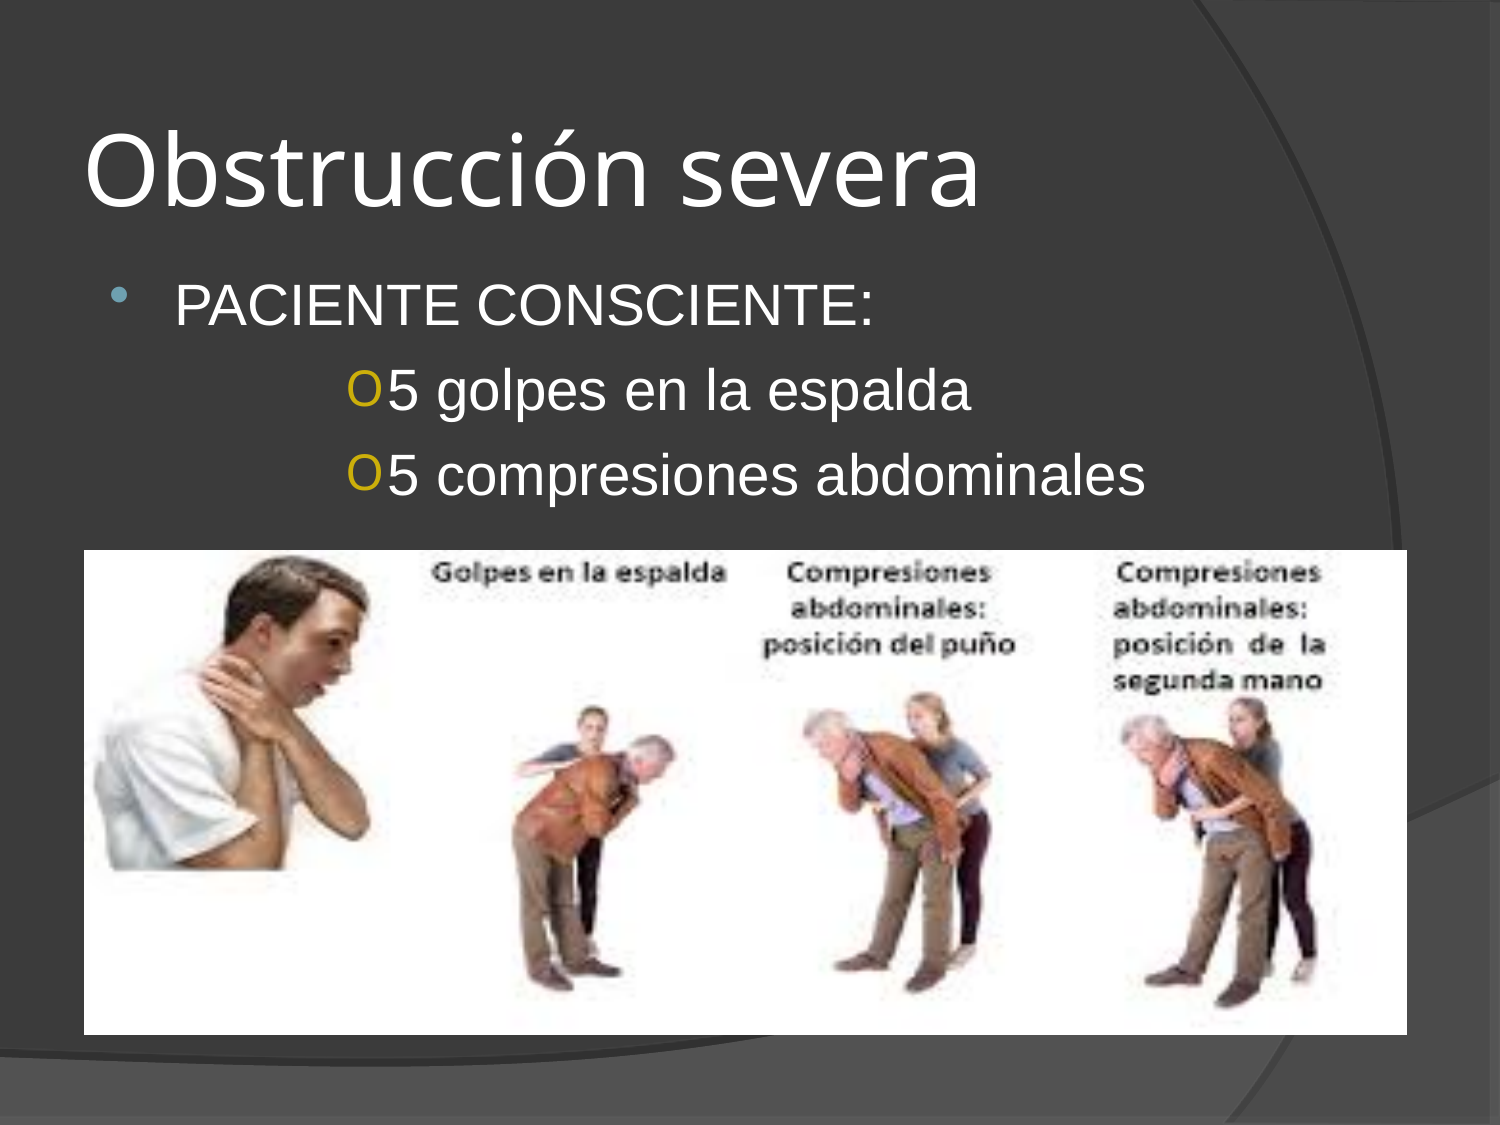

# Obstrucción severa
PACIENTE CONSCIENTE:
5 golpes en la espalda
5 compresiones abdominales